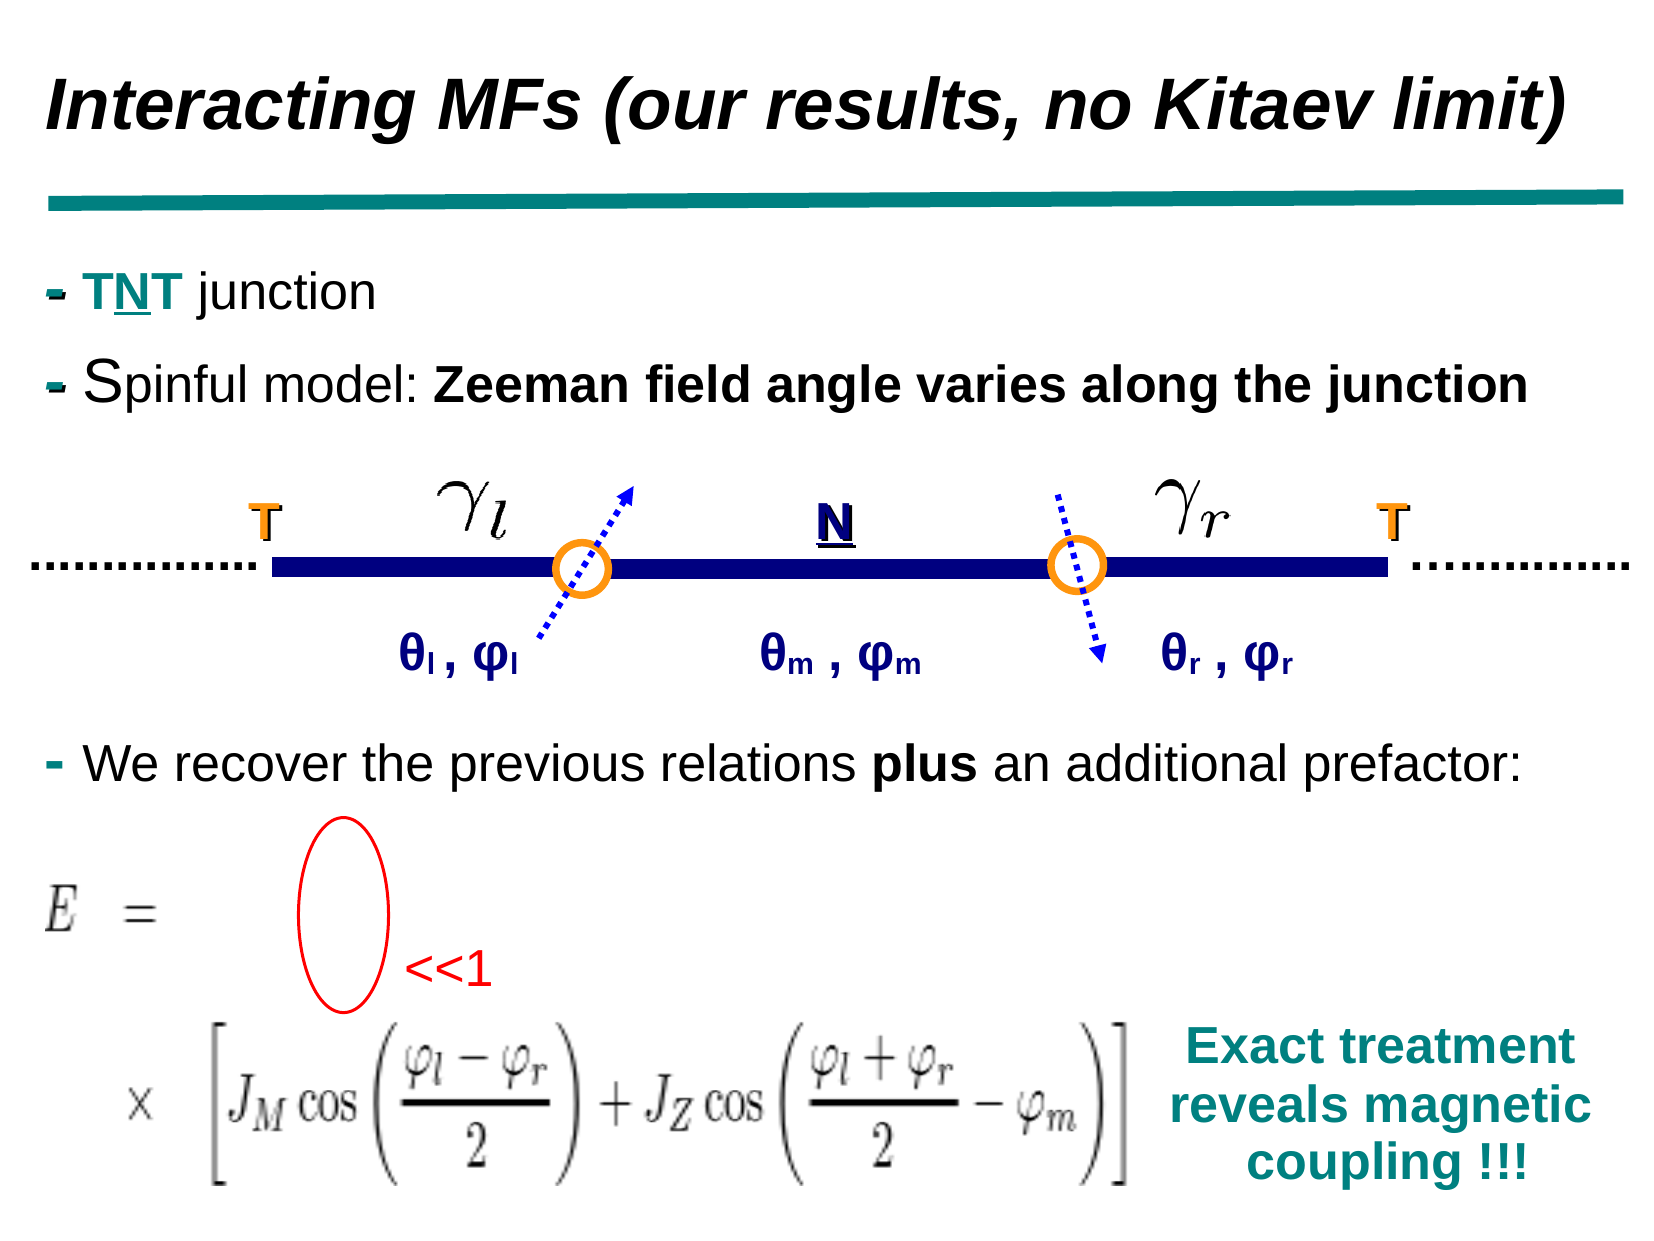

Interacting MFs (our results, no Kitaev limit)
- TNT junction
- Spinful model: Zeeman field angle varies along the junction
T
T
N
 …............
................
θl , φl
θm , φm
θr , φr
- We recover the previous relations plus an additional prefactor:
<<1
Exact treatment
reveals magnetic
coupling !!!